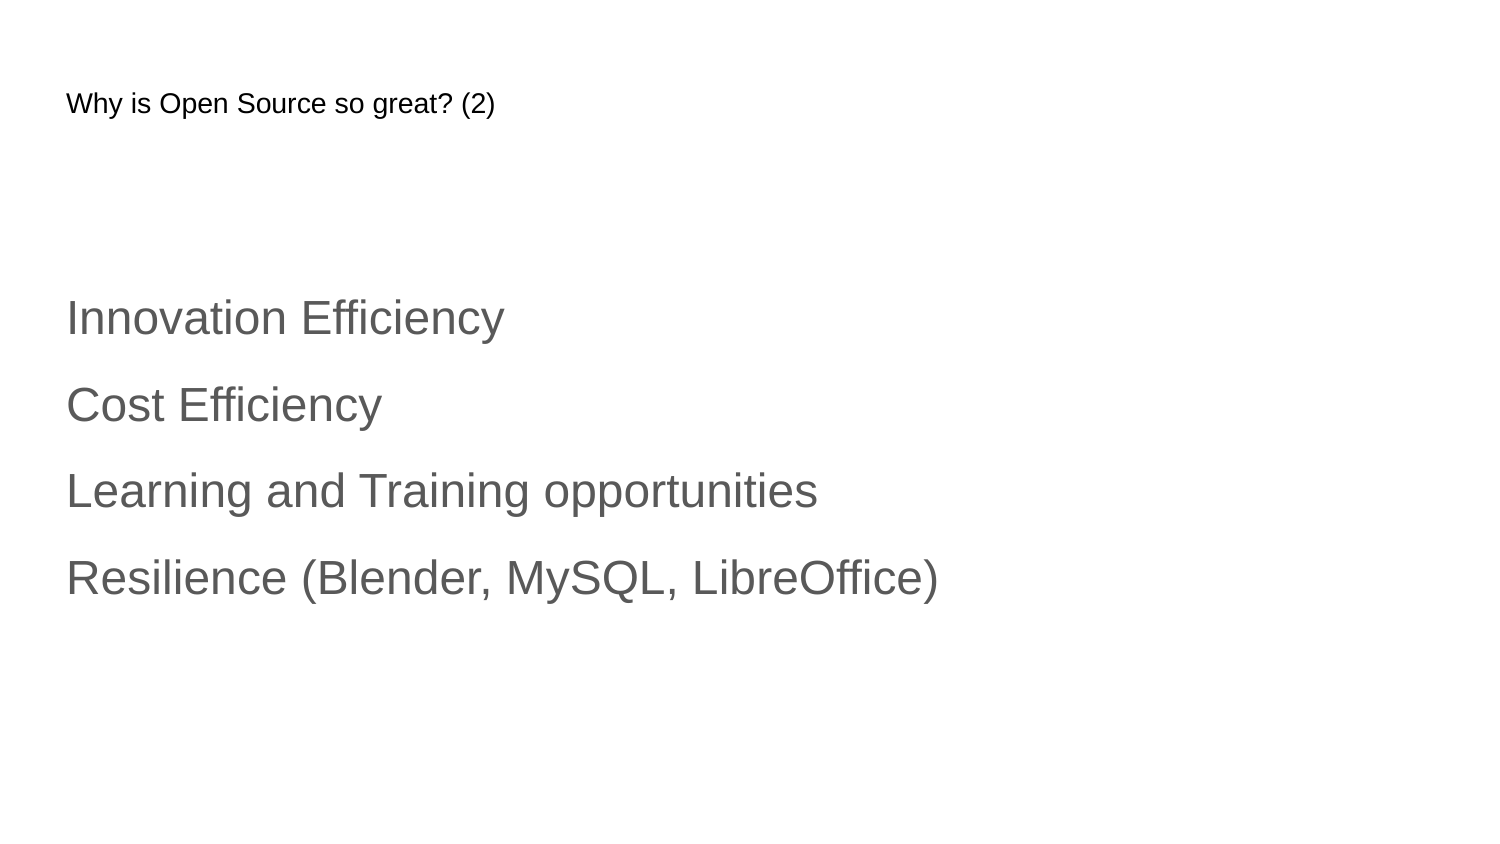

# Why is Open Source so great? (2)
Innovation Efficiency
Cost Efficiency
Learning and Training opportunities
Resilience (Blender, MySQL, LibreOffice)